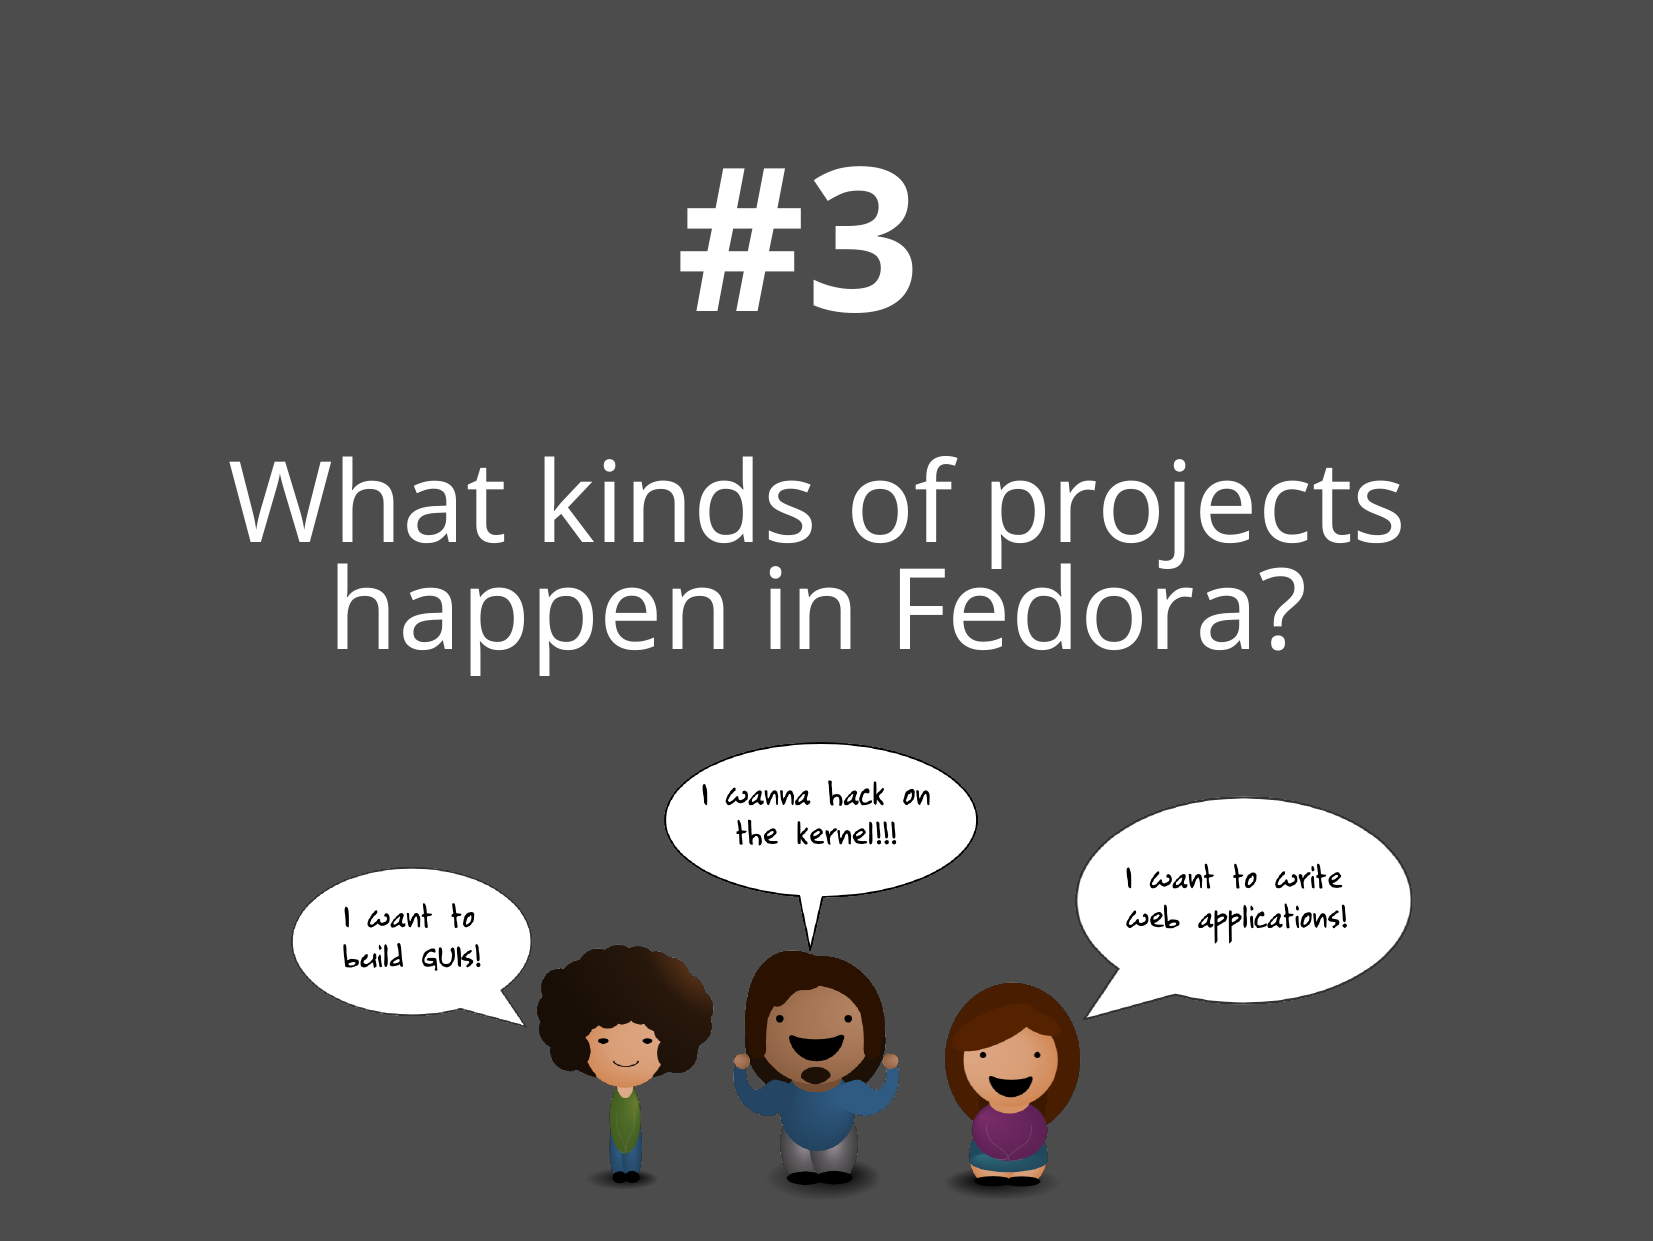

# #3 What kinds of projects happen in Fedora?